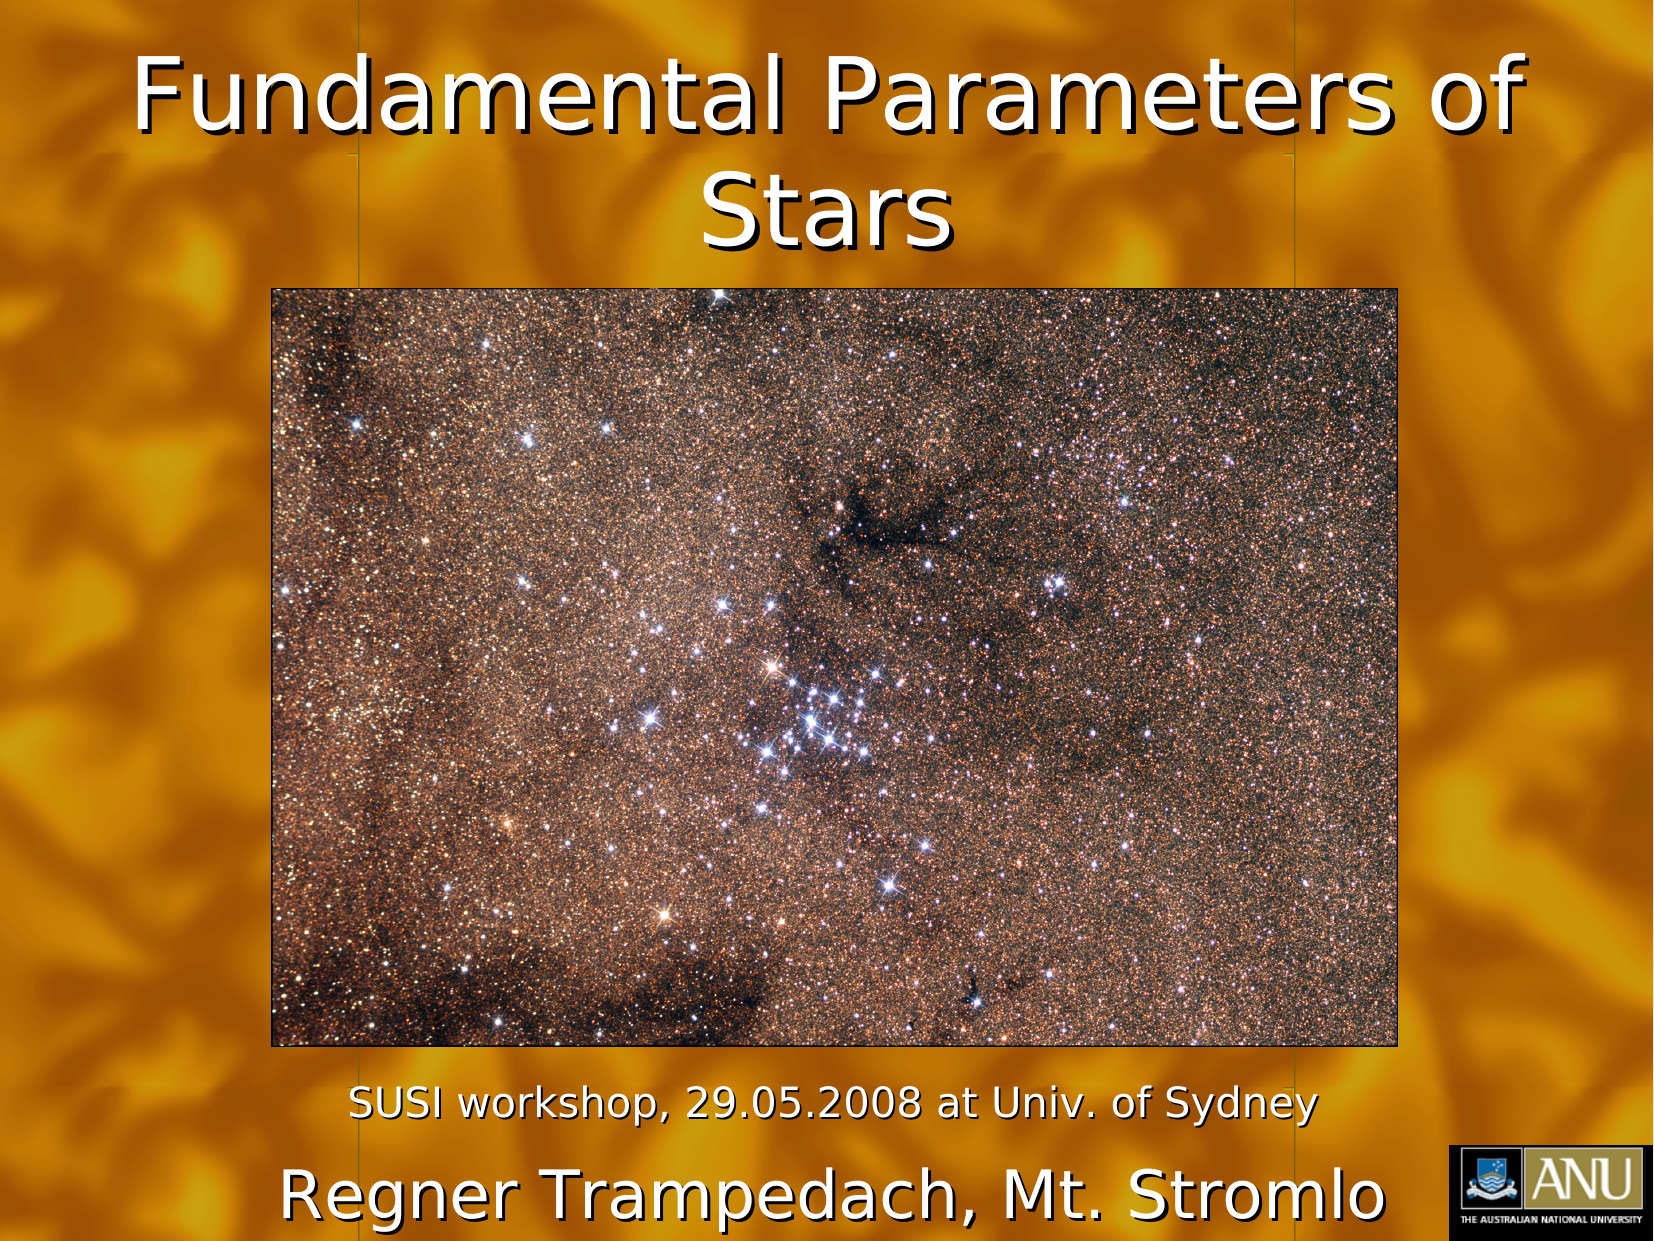

# Fundamental Parameters of Stars
SUSI workshop, 29.05.2008 at Univ. of Sydney
Regner Trampedach, Mt. Stromlo